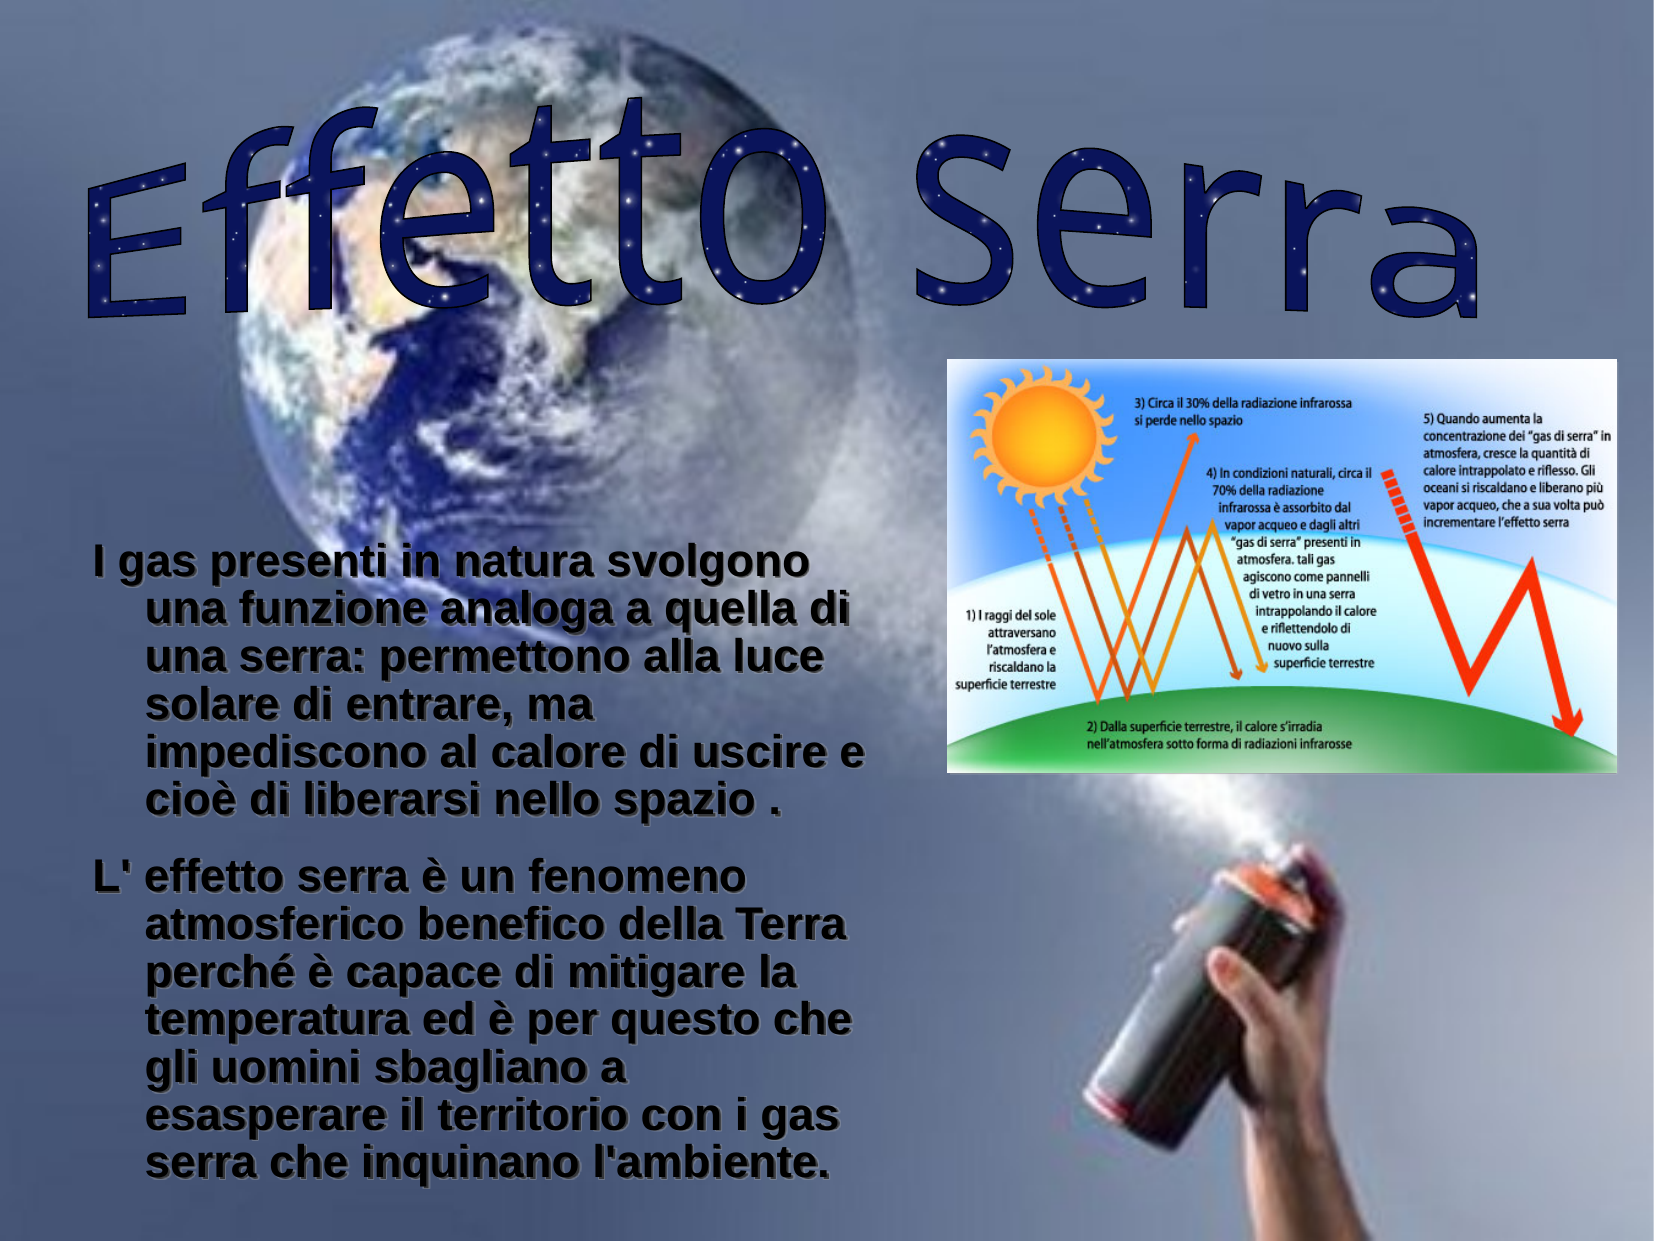

Effetto serra
I gas presenti in natura svolgono una funzione analoga a quella di una serra: permettono alla luce solare di entrare, ma impediscono al calore di uscire e cioè di liberarsi nello spazio .
L' effetto serra è un fenomeno atmosferico benefico della Terra perché è capace di mitigare la temperatura ed è per questo che gli uomini sbagliano a esasperare il territorio con i gas serra che inquinano l'ambiente.